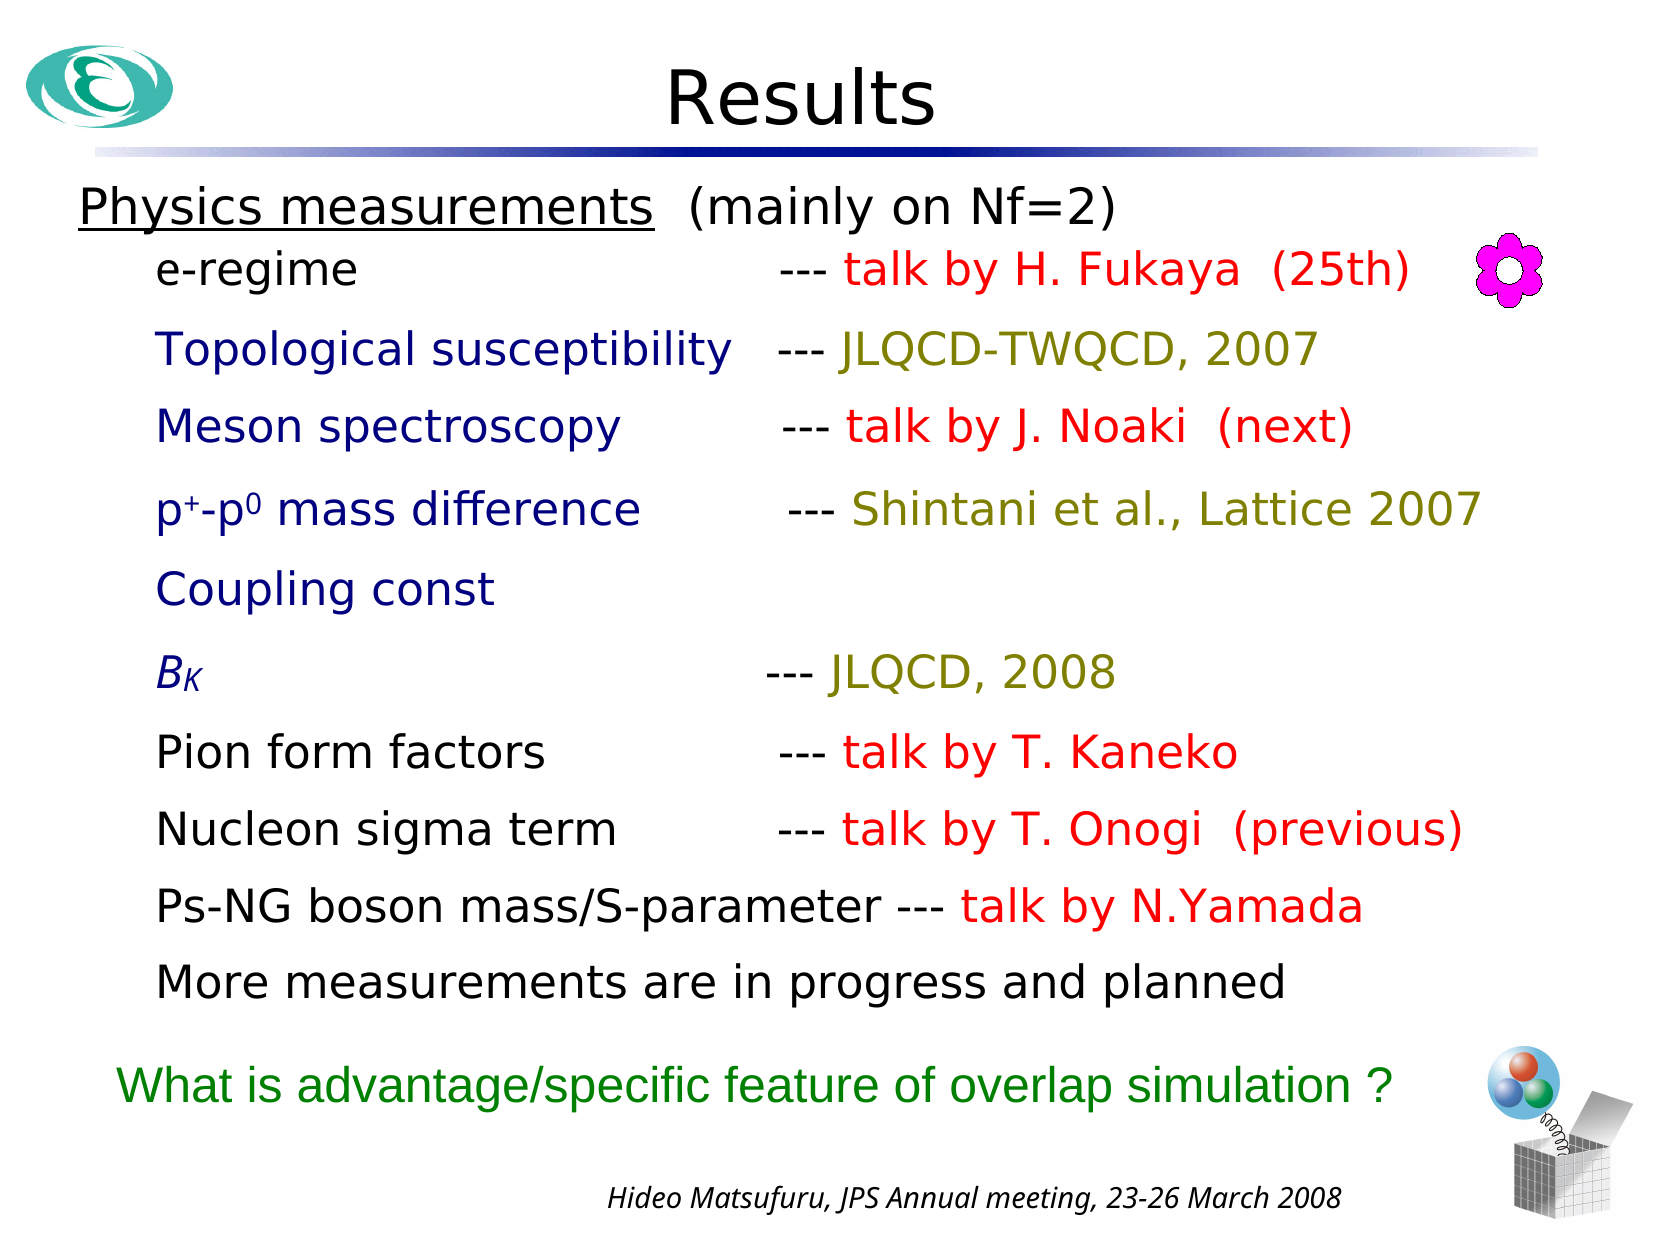

# Results
Physics measurements (mainly on Nf=2)
e-regime --- talk by H. Fukaya (25th)
Topological susceptibility --- JLQCD-TWQCD, 2007
Meson spectroscopy --- talk by J. Noaki (next)
p+-p0 mass difference --- Shintani et al., Lattice 2007
Coupling const
BK --- JLQCD, 2008
Pion form factors --- talk by T. Kaneko
Nucleon sigma term --- talk by T. Onogi (previous)
Ps-NG boson mass/S-parameter --- talk by N.Yamada
More measurements are in progress and planned
 What is advantage/specific feature of overlap simulation ?